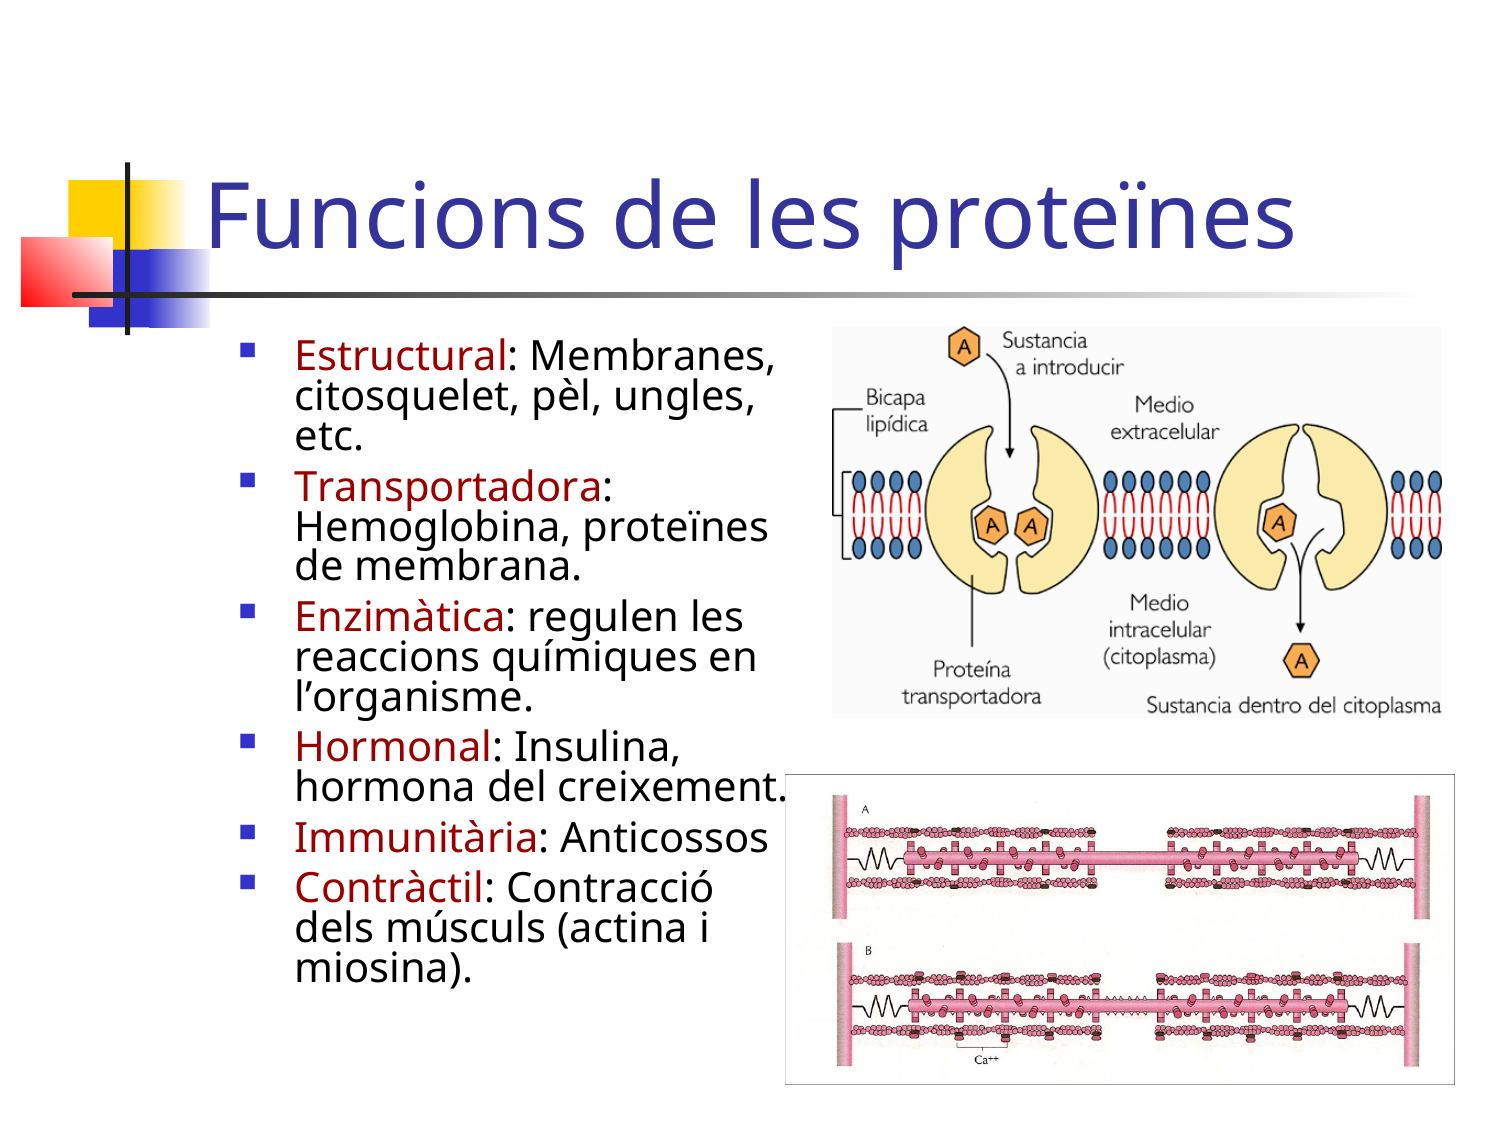

# Funcions de les proteïnes
Estructural: Membranes, citosquelet, pèl, ungles, etc.
Transportadora: Hemoglobina, proteïnes de membrana.
Enzimàtica: regulen les reaccions químiques en l’organisme.
Hormonal: Insulina, hormona del creixement.
Immunitària: Anticossos
Contràctil: Contracció dels músculs (actina i miosina).